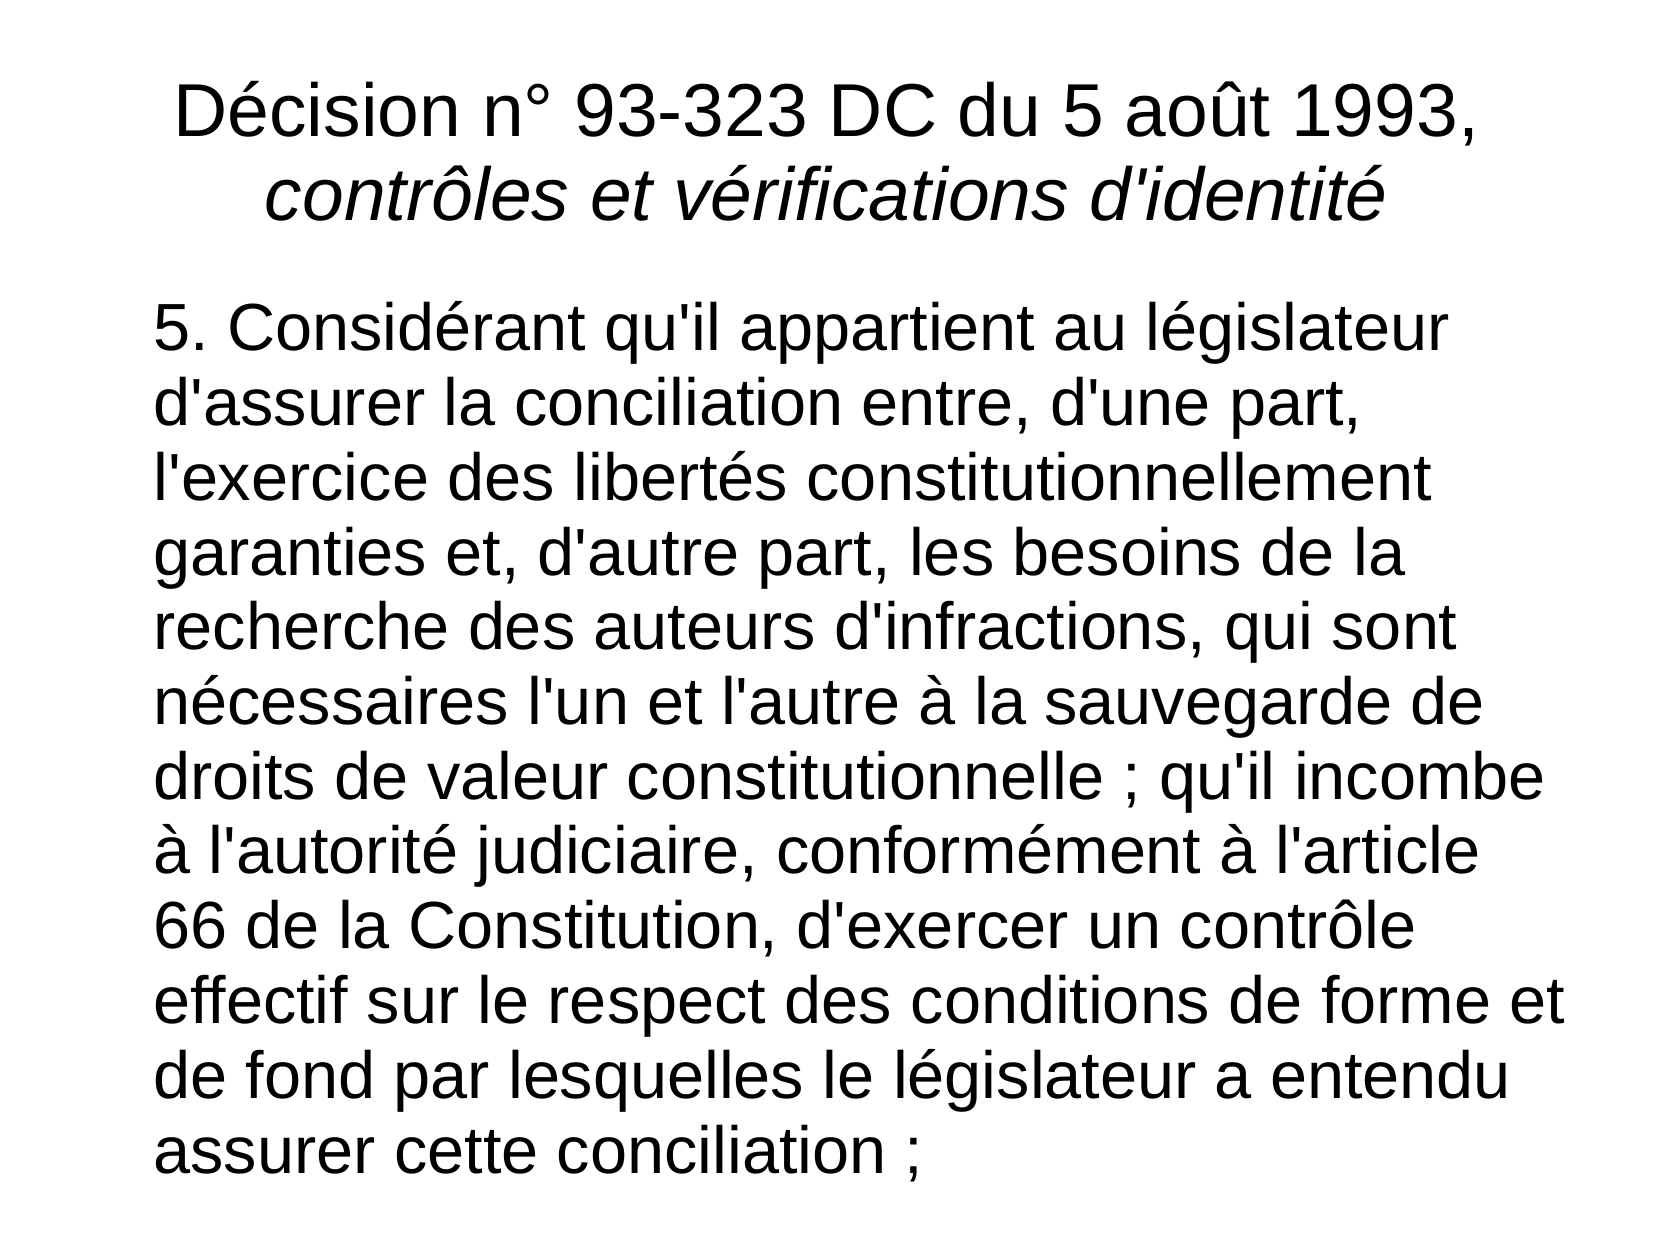

# Décision n° 93-323 DC du 5 août 1993, contrôles et vérifications d'identité
5. Considérant qu'il appartient au législateur d'assurer la conciliation entre, d'une part, l'exercice des libertés constitutionnellement garanties et, d'autre part, les besoins de la recherche des auteurs d'infractions, qui sont nécessaires l'un et l'autre à la sauvegarde de droits de valeur constitutionnelle ; qu'il incombe à l'autorité judiciaire, conformément à l'article 66 de la Constitution, d'exercer un contrôle effectif sur le respect des conditions de forme et de fond par lesquelles le législateur a entendu assurer cette conciliation ;